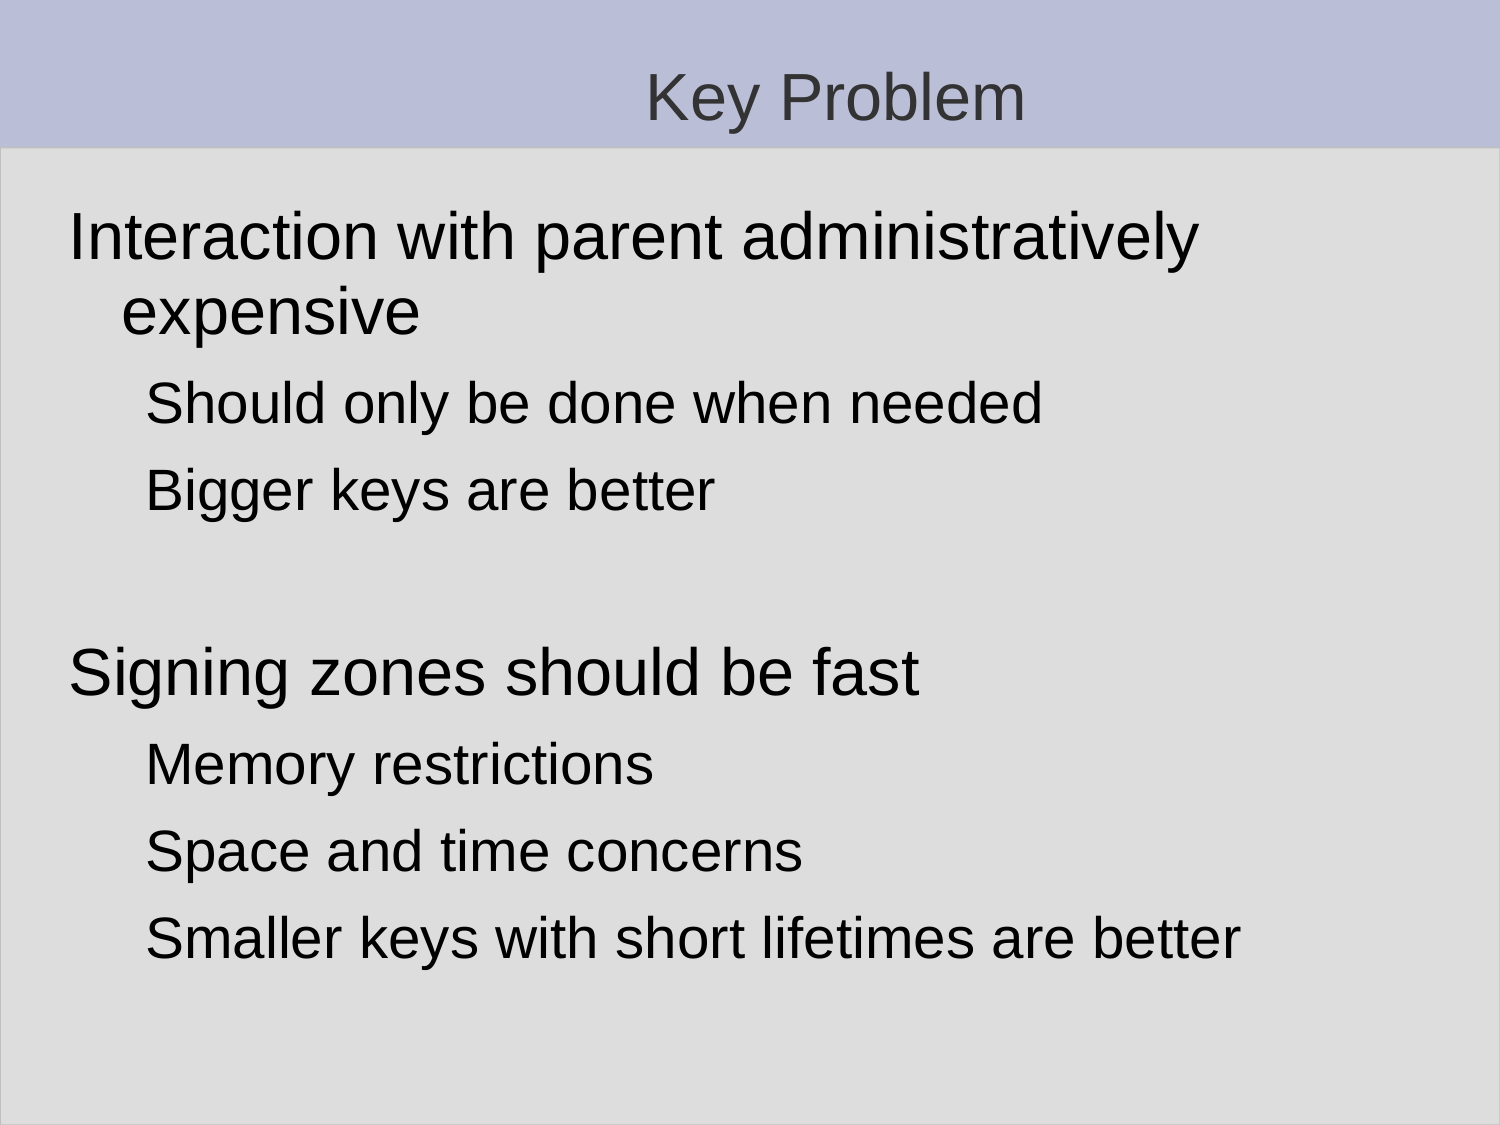

# Key Problem
Interaction with parent administratively expensive
Should only be done when needed
Bigger keys are better
Signing zones should be fast
Memory restrictions
Space and time concerns
Smaller keys with short lifetimes are better